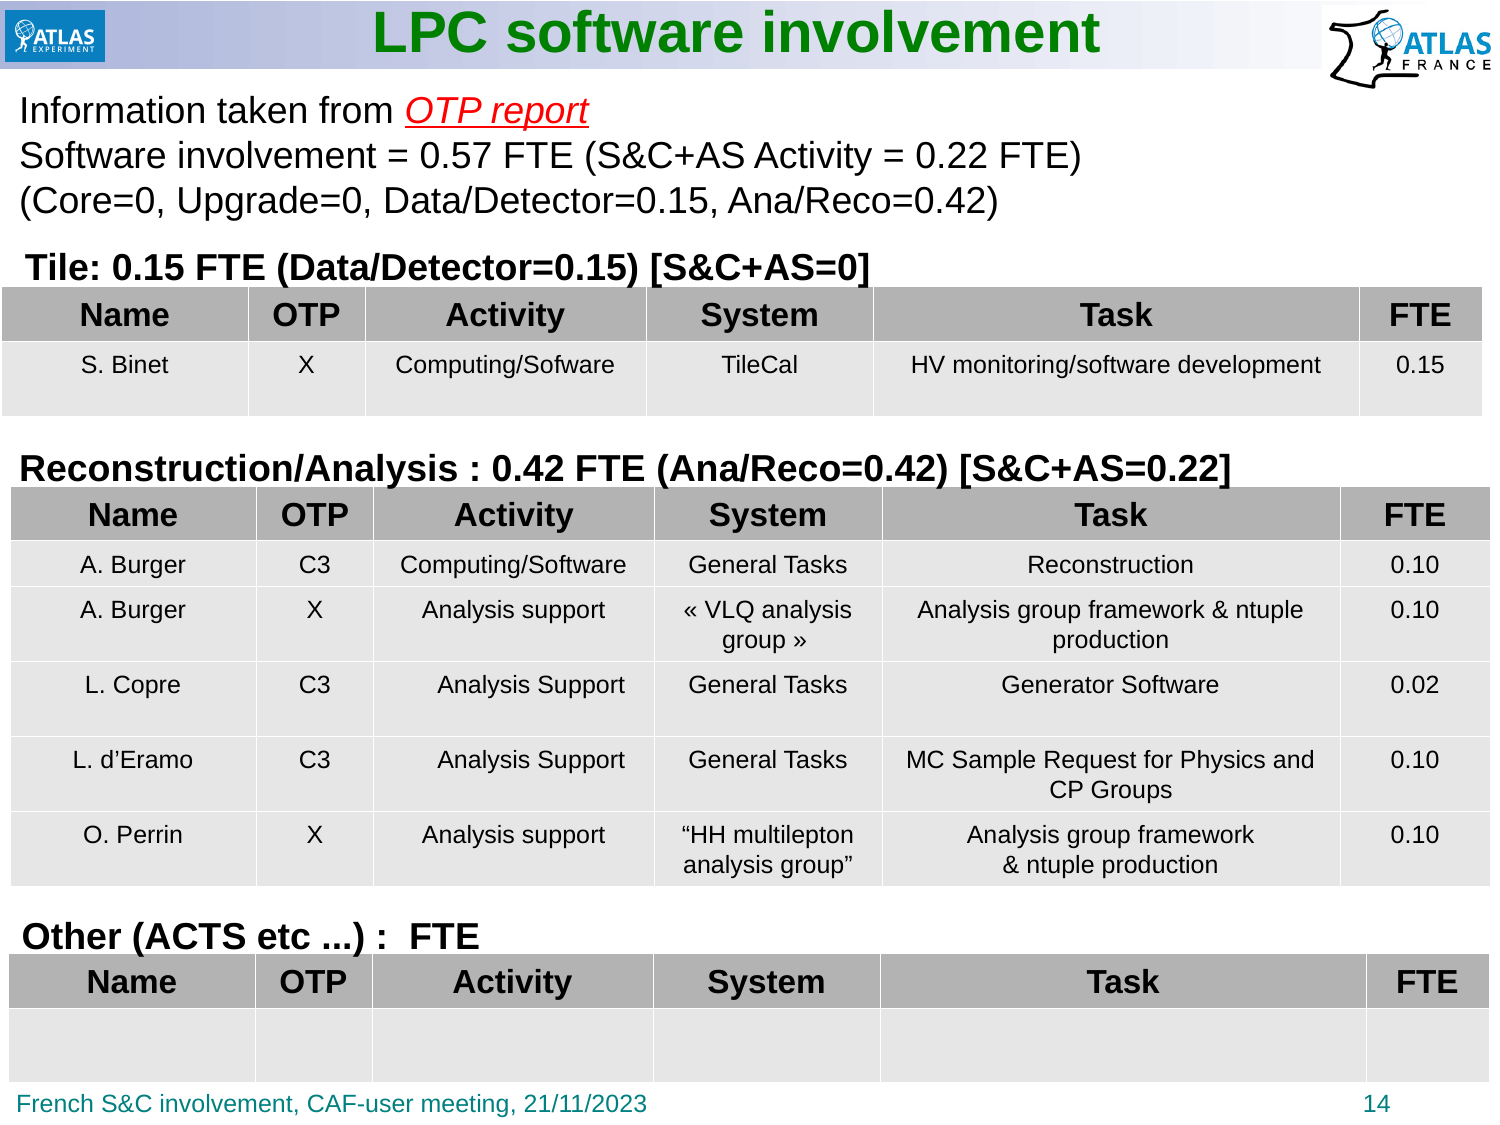

LPC software involvement
Information taken from OTP report
Software involvement = 0.57 FTE (S&C+AS Activity = 0.22 FTE)
(Core=0, Upgrade=0, Data/Detector=0.15, Ana/Reco=0.42)
Tile: 0.15 FTE (Data/Detector=0.15) [S&C+AS=0]
| Name | OTP | Activity | System | Task | FTE |
| --- | --- | --- | --- | --- | --- |
| S. Binet | X | Computing/Sofware | TileCal | HV monitoring/software development | 0.15 |
Reconstruction/Analysis : 0.42 FTE (Ana/Reco=0.42) [S&C+AS=0.22]
| Name | OTP | Activity | System | Task | FTE |
| --- | --- | --- | --- | --- | --- |
| A. Burger | C3 | Computing/Software | General Tasks | Reconstruction | 0.10 |
| A. Burger | X | Analysis support | « VLQ analysis group » | Analysis group framework & ntuple production | 0.10 |
| L. Copre | C3 | Analysis Support | General Tasks | Generator Software | 0.02 |
| L. d’Eramo | C3 | Analysis Support | General Tasks | MC Sample Request for Physics and CP Groups | 0.10 |
| O. Perrin | X | Analysis support | “HH multilepton analysis group” | Analysis group framework & ntuple production | 0.10 |
Other (ACTS etc ...) : FTE
| Name | OTP | Activity | System | Task | FTE |
| --- | --- | --- | --- | --- | --- |
| | | | | | |